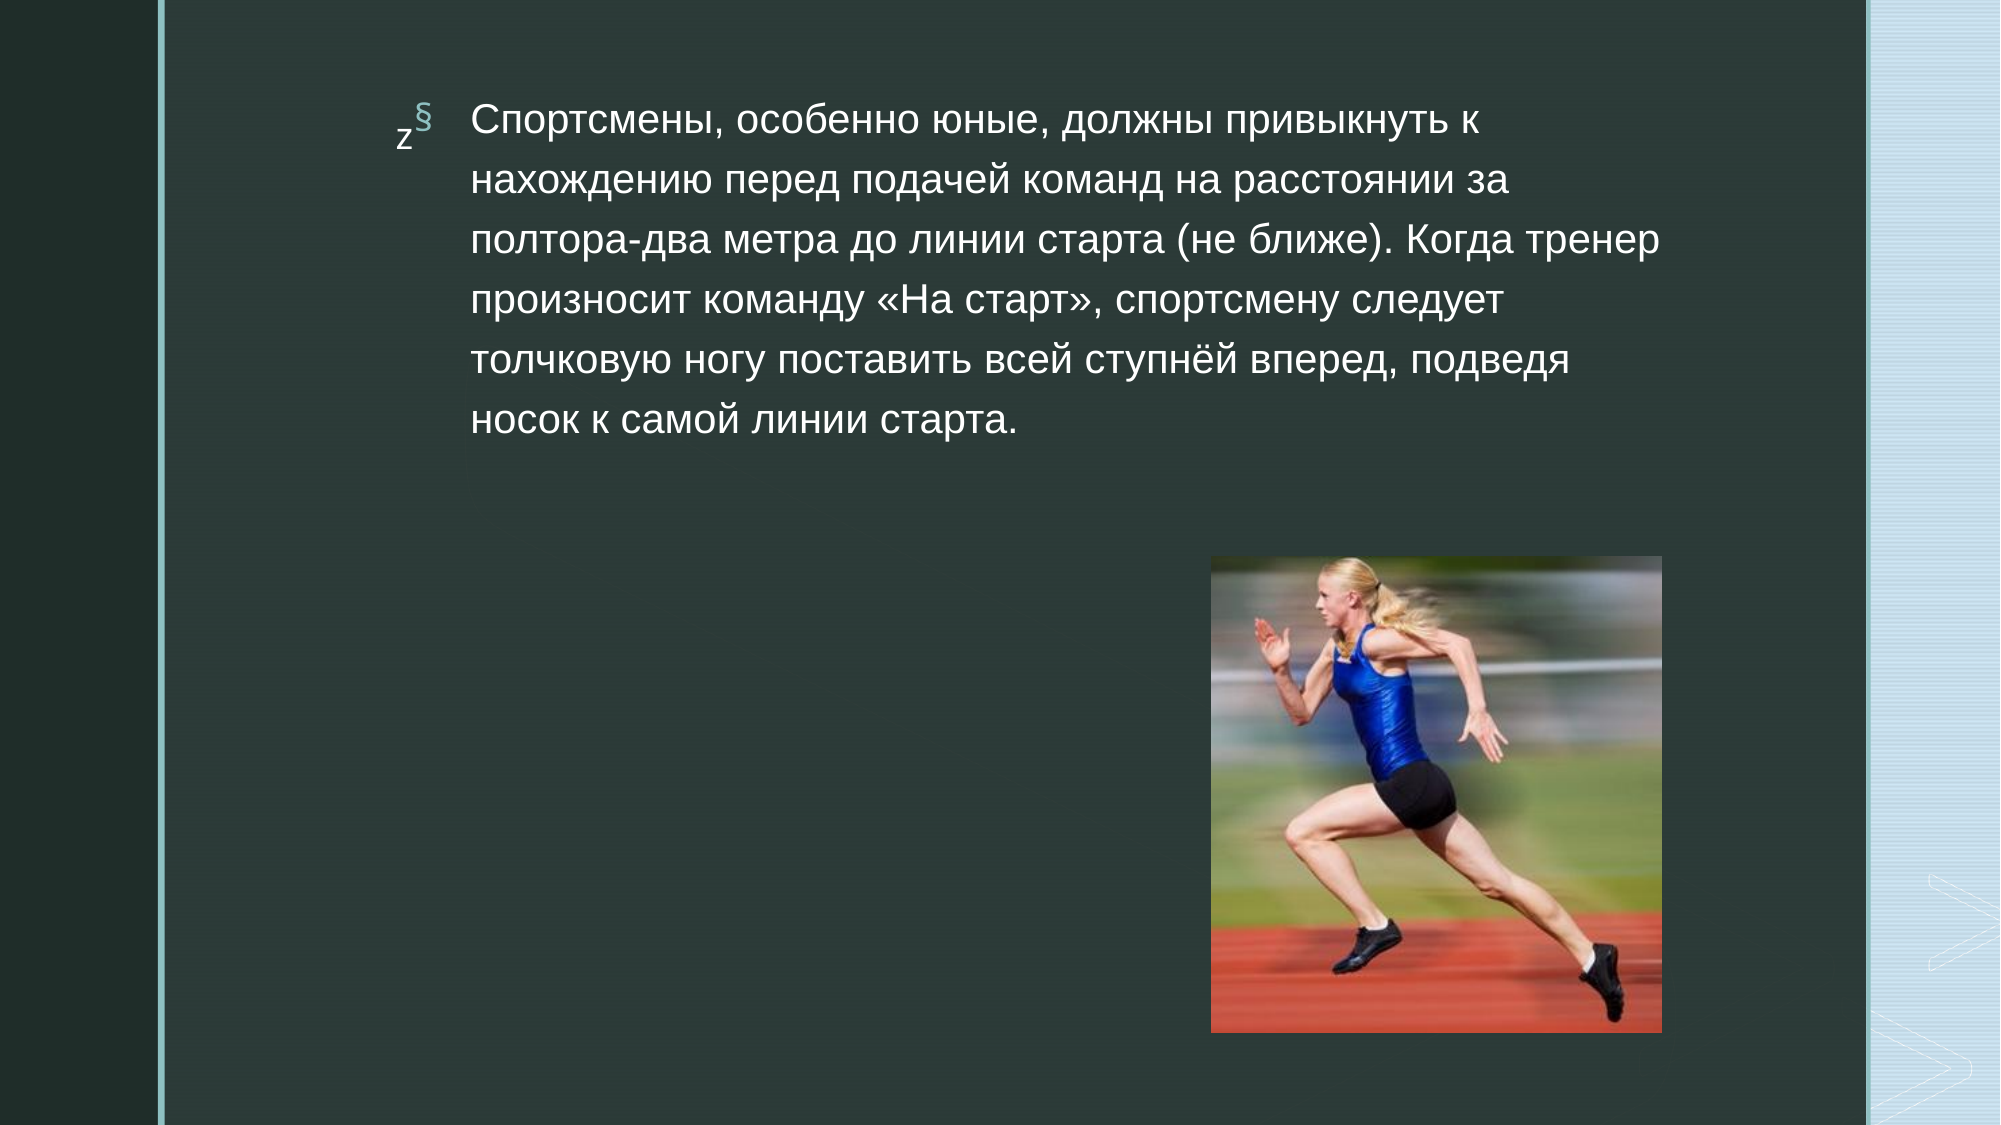

Спортсмены, особенно юные, должны привыкнуть к нахождению перед подачей команд на расстоянии за полтора-два метра до линии старта (не ближе). Когда тренер произносит команду «На старт», спортсмену следует толчковую ногу поставить всей ступнёй вперед, подведя носок к самой линии старта.
#